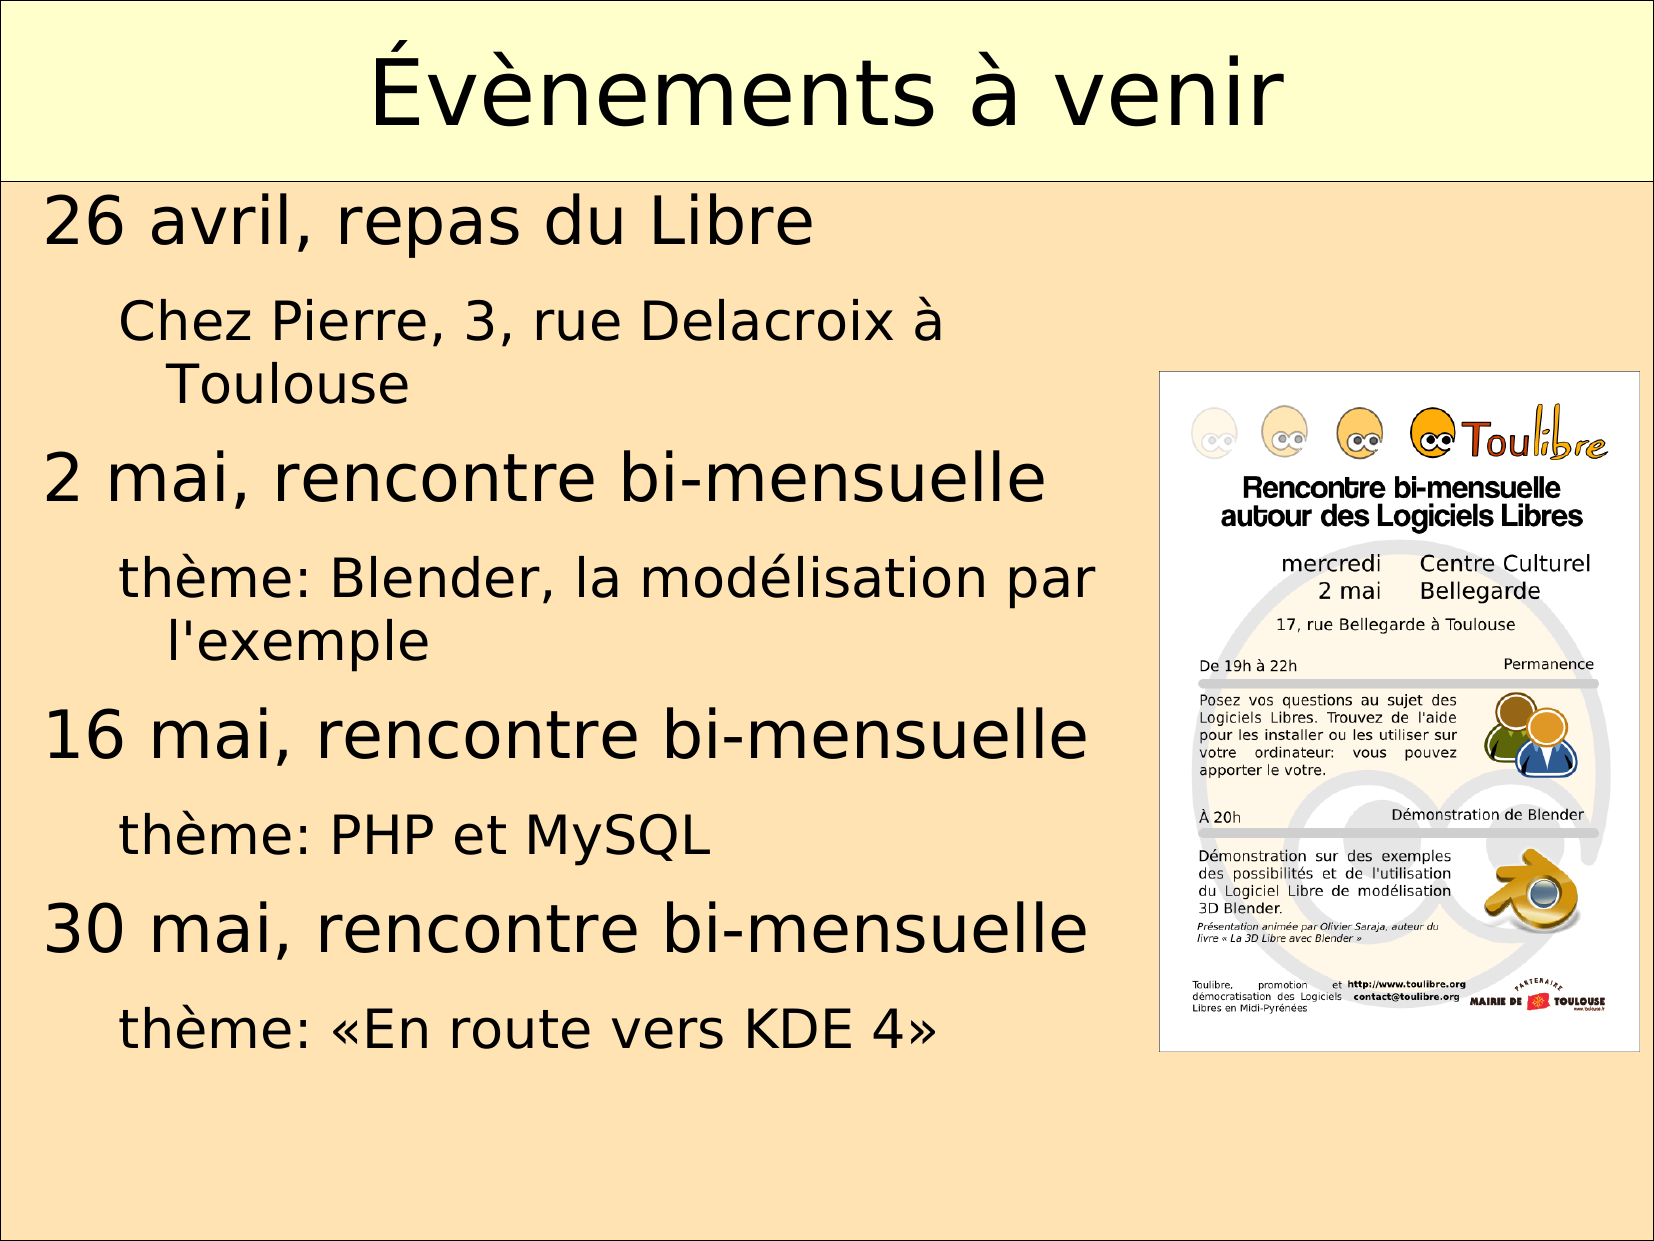

# Évènements à venir
26 avril, repas du Libre
Chez Pierre, 3, rue Delacroix à Toulouse
2 mai, rencontre bi-mensuelle
thème: Blender, la modélisation par l'exemple
16 mai, rencontre bi-mensuelle
thème: PHP et MySQL
30 mai, rencontre bi-mensuelle
thème: «En route vers KDE 4»